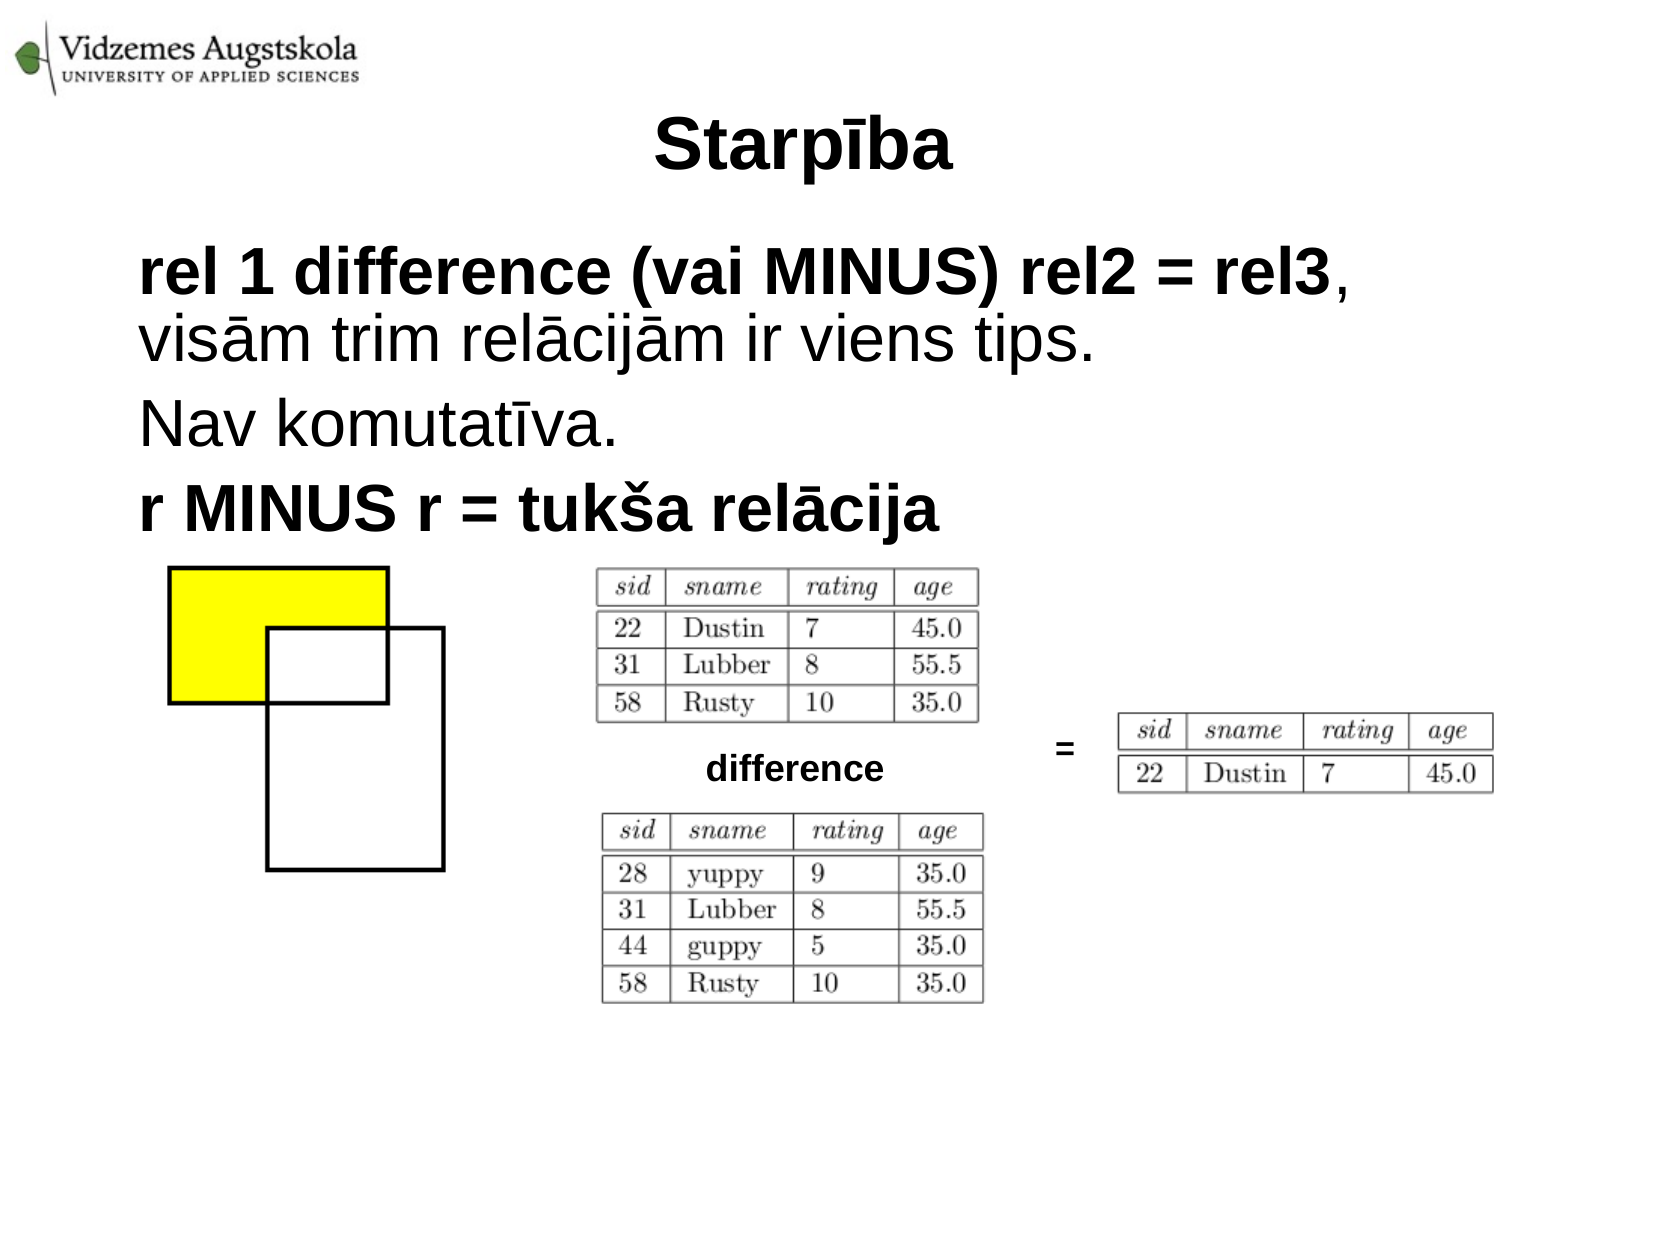

# Starpība
rel 1 difference (vai MINUS) rel2 = rel3,
visām trim relācijām ir viens tips.
Nav komutatīva.
r MINUS r = tukša relācija
=
difference